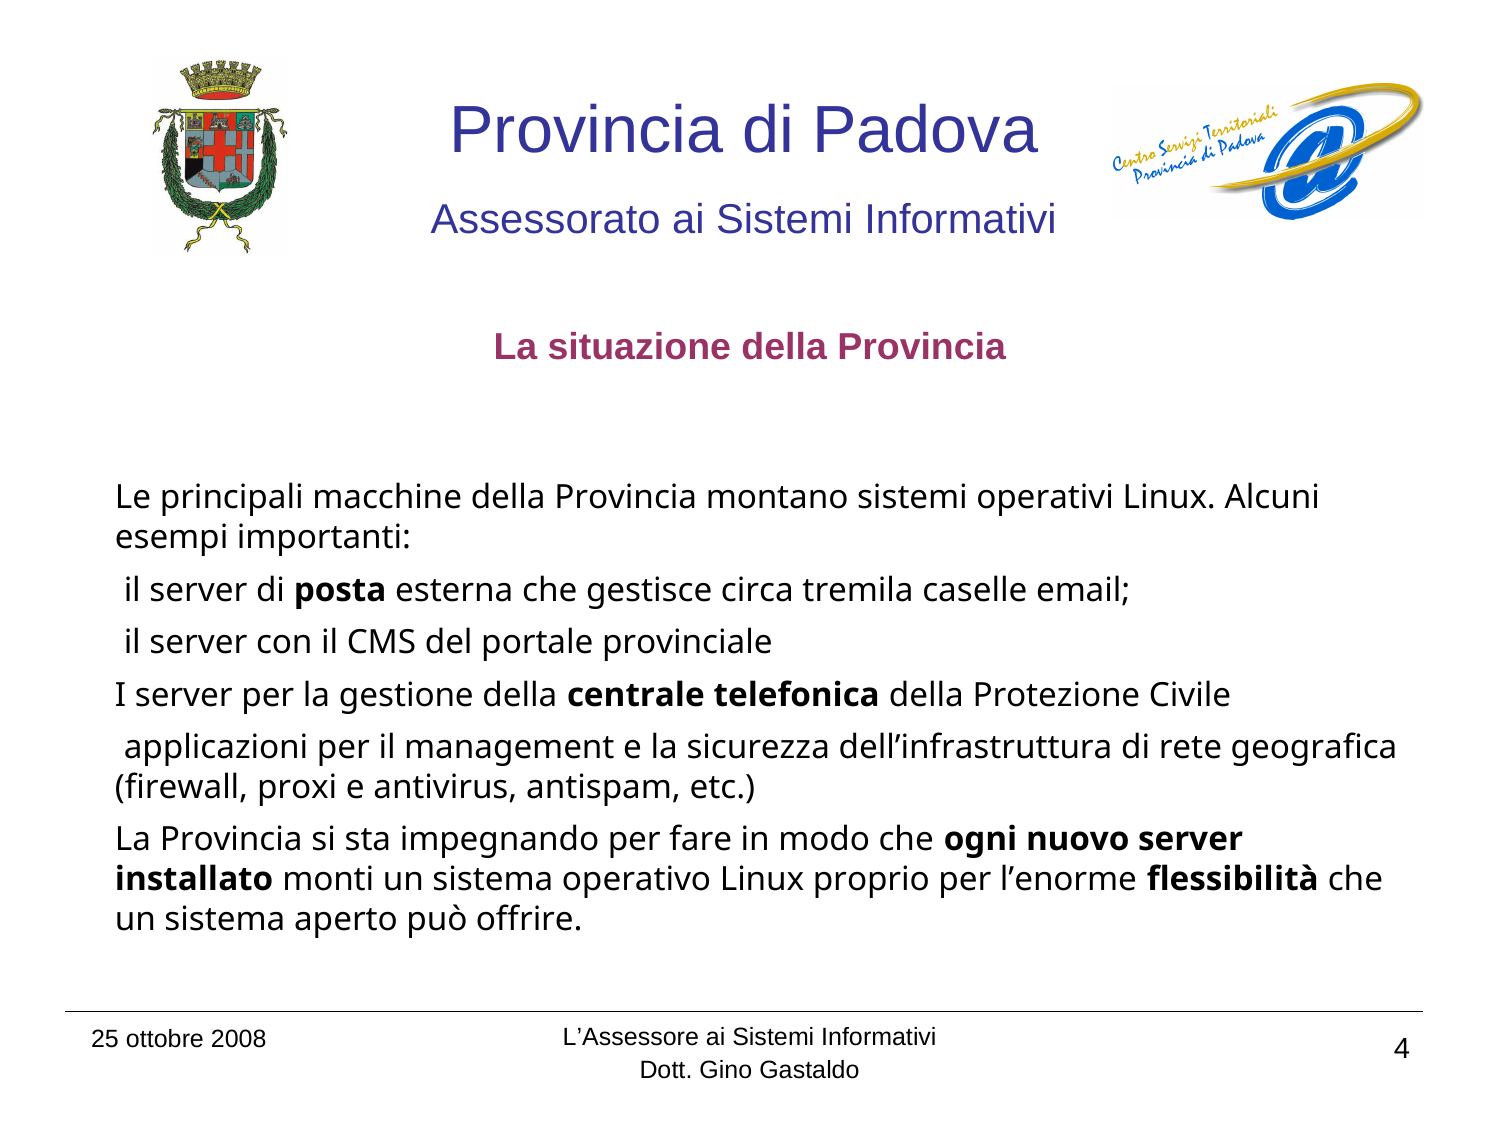

La situazione della Provincia
Le principali macchine della Provincia montano sistemi operativi Linux. Alcuni esempi importanti:
 il server di posta esterna che gestisce circa tremila caselle email;
 il server con il CMS del portale provinciale
I server per la gestione della centrale telefonica della Protezione Civile
 applicazioni per il management e la sicurezza dell’infrastruttura di rete geografica (firewall, proxi e antivirus, antispam, etc.)
La Provincia si sta impegnando per fare in modo che ogni nuovo server installato monti un sistema operativo Linux proprio per l’enorme flessibilità che un sistema aperto può offrire.
4